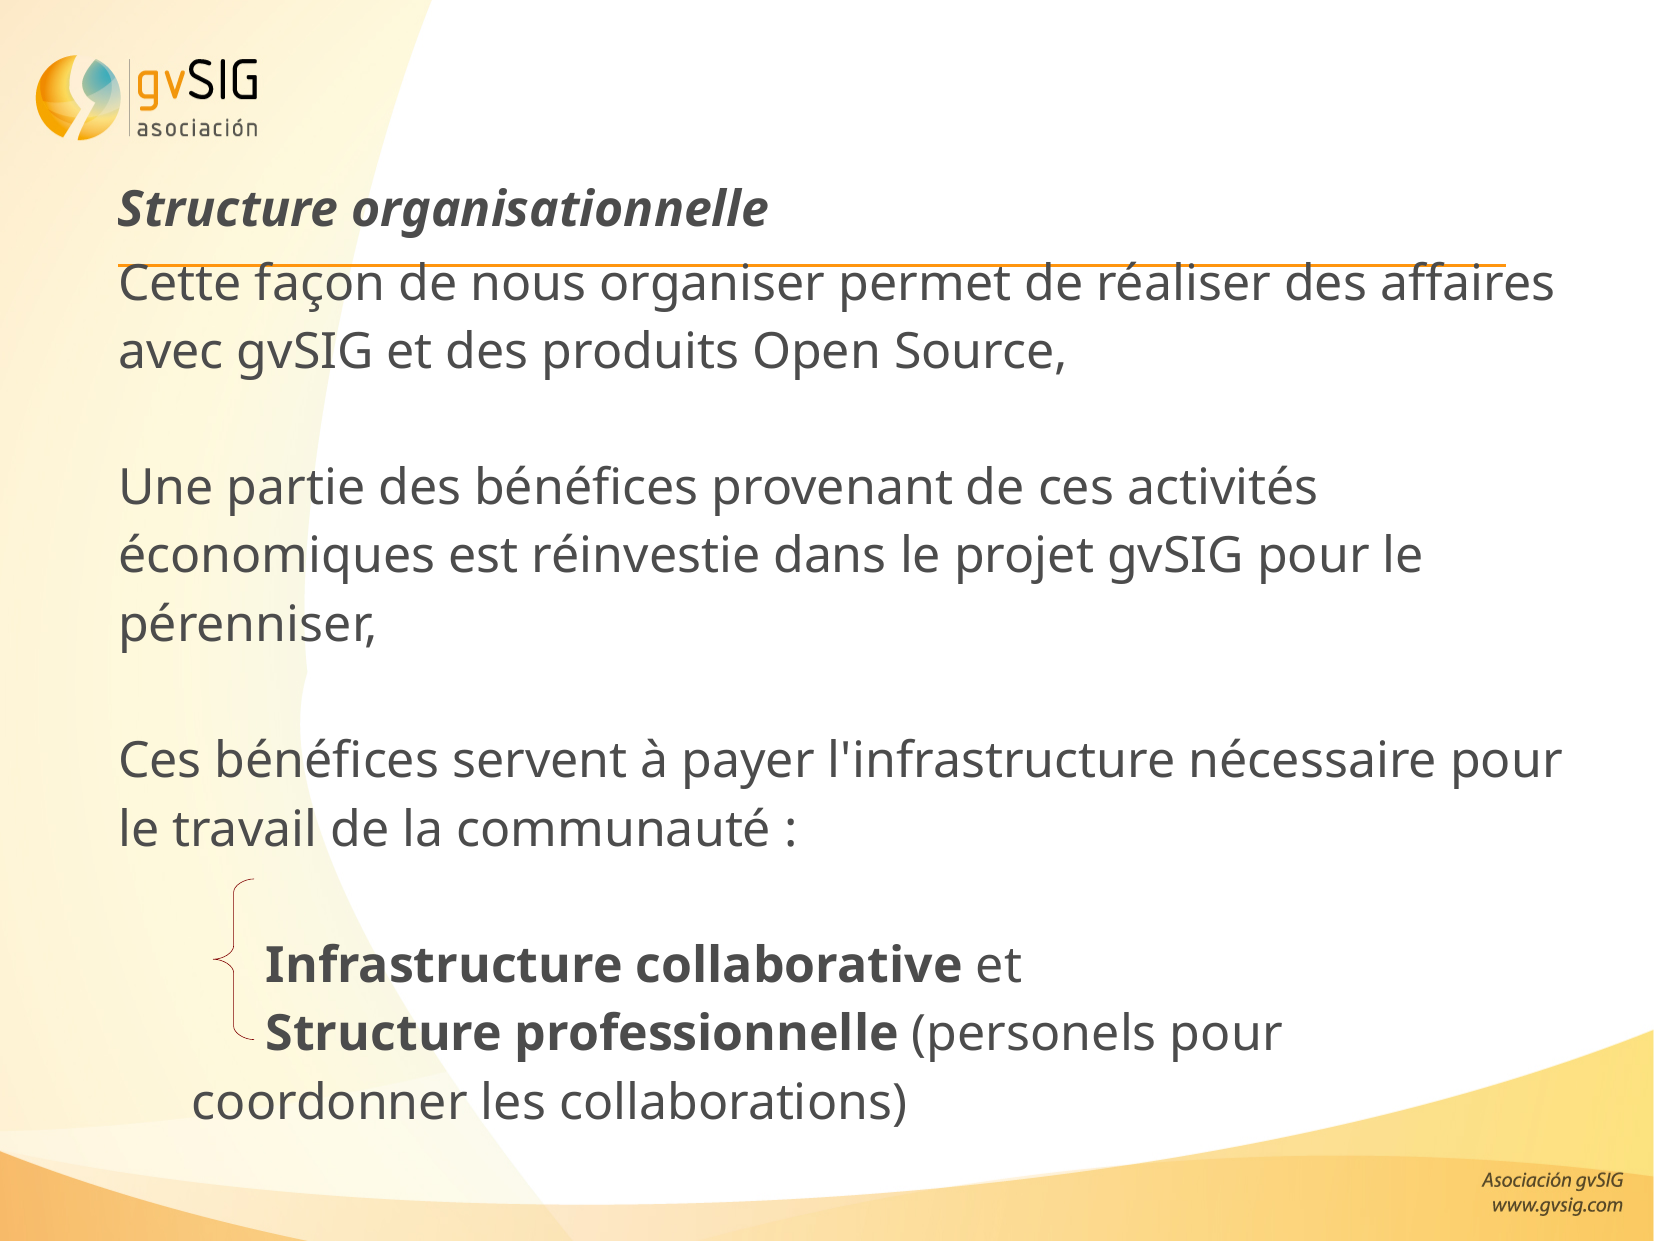

Structure organisationnelle
# Cette façon de nous organiser permet de réaliser des affaires avec gvSIG et des produits Open Source, Une partie des bénéfices provenant de ces activités économiques est réinvestie dans le projet gvSIG pour le pérenniser, Ces bénéfices servent à payer l'infrastructure nécessaire pour le travail de la communauté : Infrastructure collaborative et Structure professionnelle (personels pour 						coordonner les collaborations)